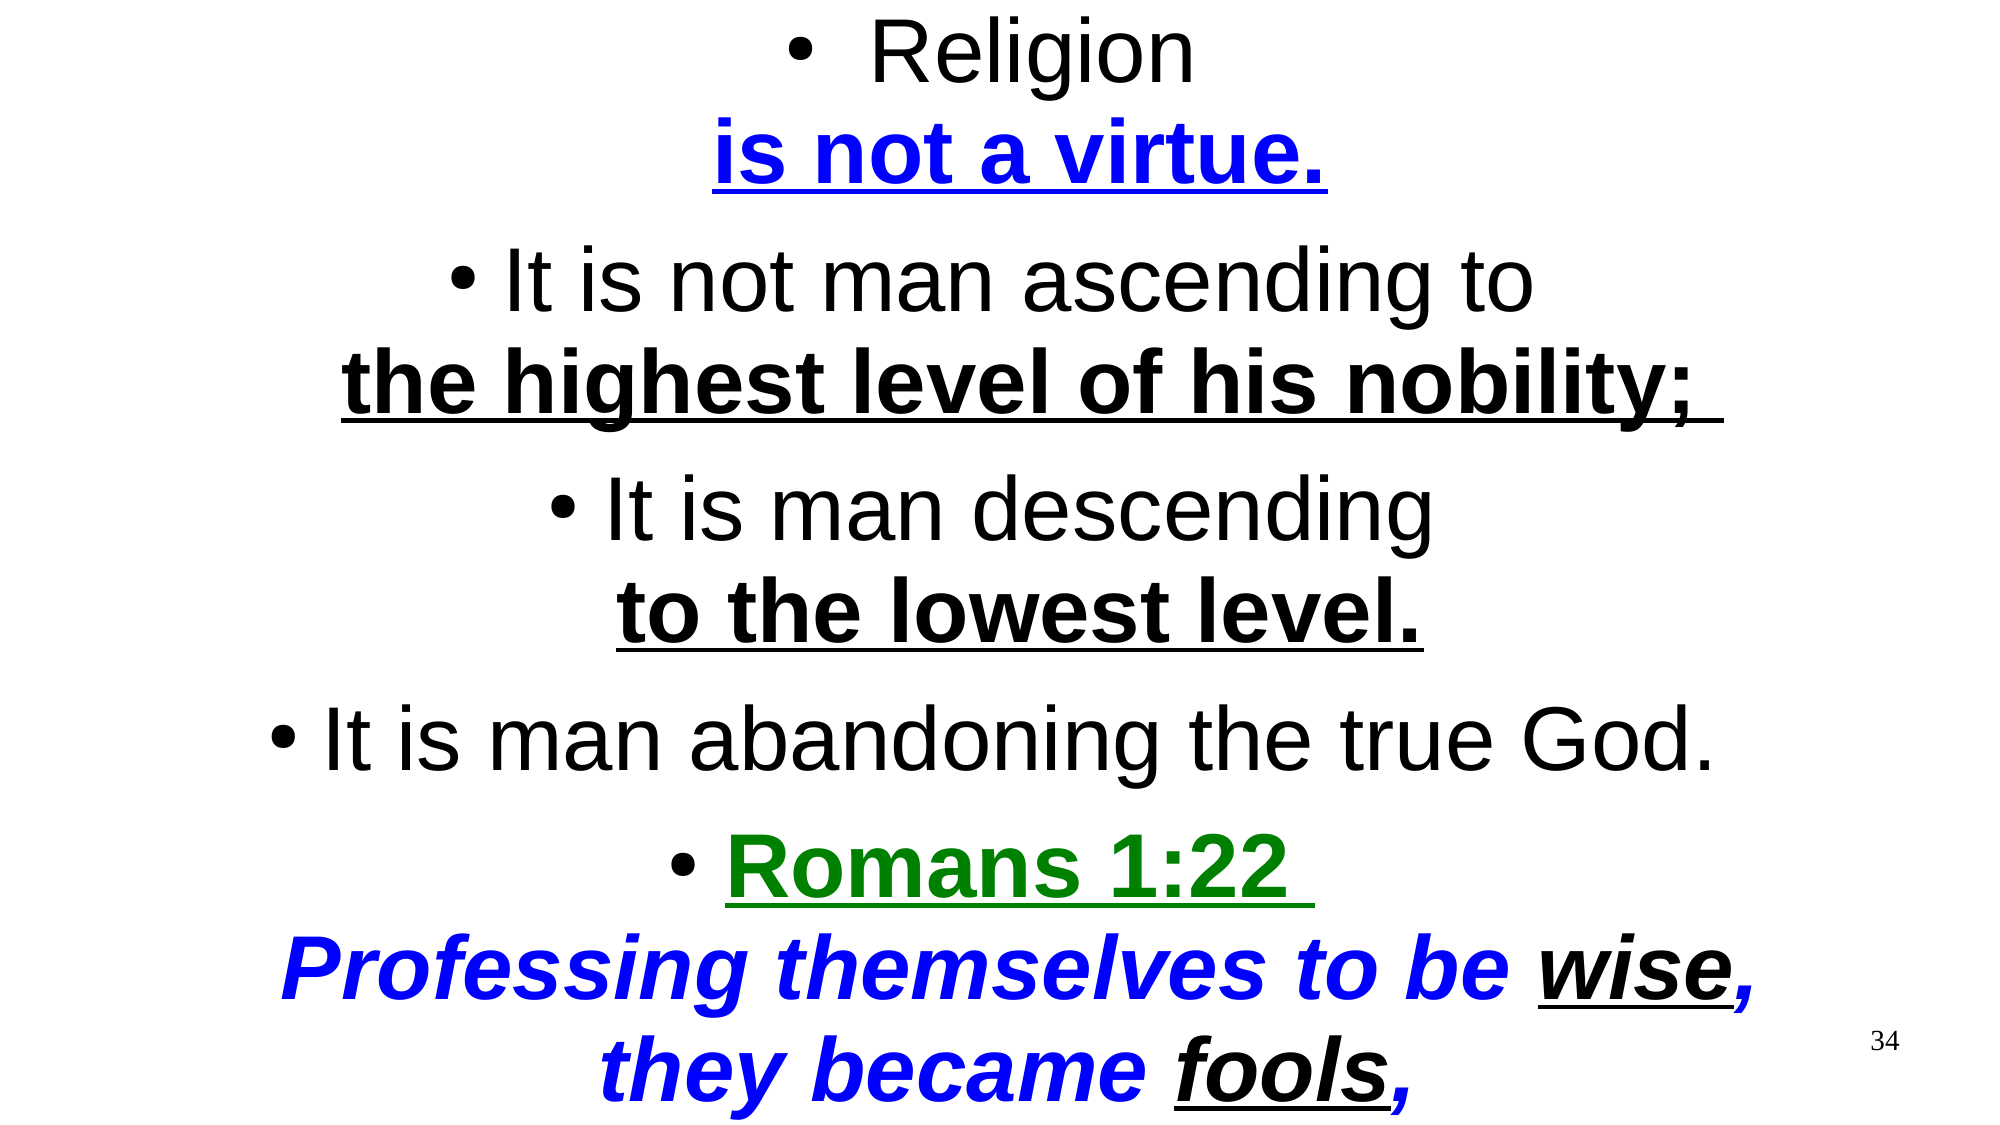

# Religion is not a virtue.
It is not man ascending to
the highest level of his nobility;
It is man descending
to the lowest level.
It is man abandoning the true God.
Romans 1:22 
Professing themselves to be wise,
they became fools,
34